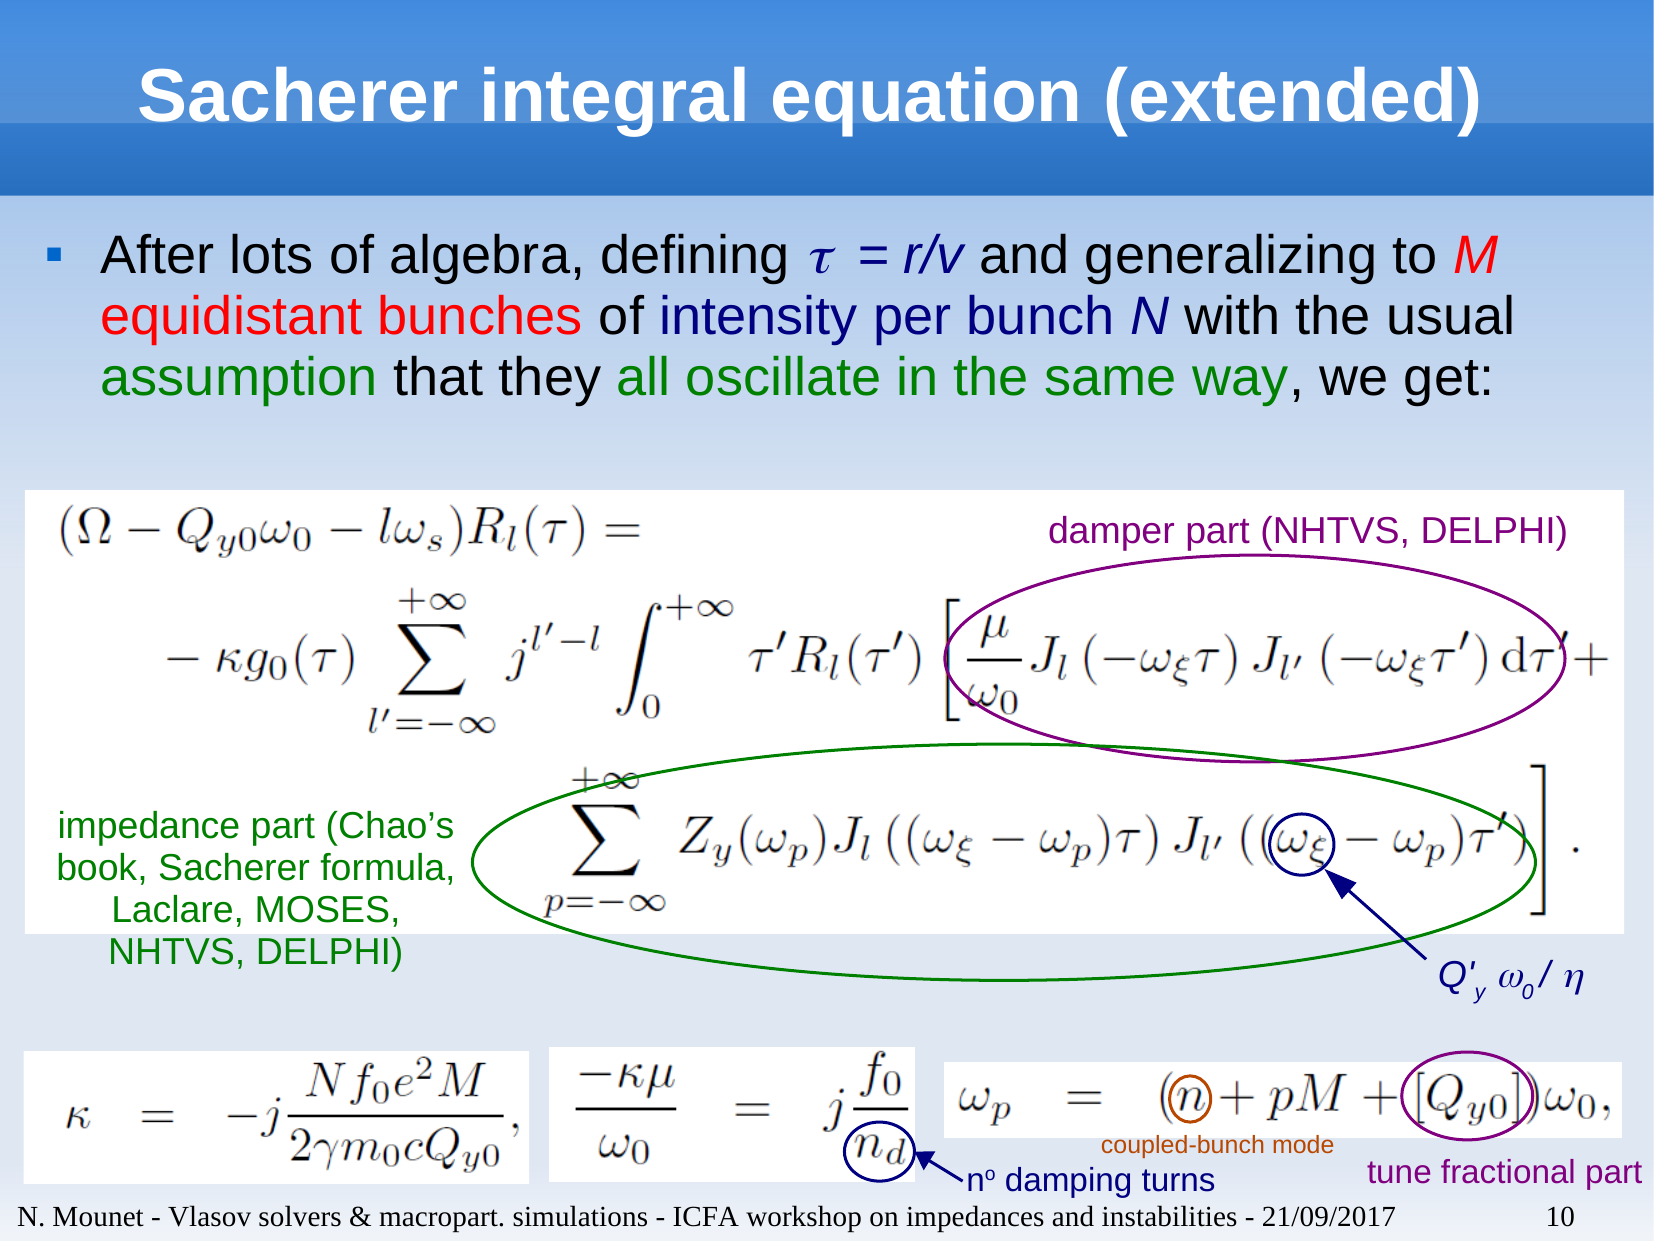

Sacherer integral equation (extended)
# After lots of algebra, defining t = r/v and generalizing to M equidistant bunches of intensity per bunch N with the usual assumption that they all oscillate in the same way, we get:
damper part (NHTVS, DELPHI)
impedance part (Chao’s book, Sacherer formula, Laclare, MOSES, NHTVS, DELPHI)
Q'y w0 / h
coupled-bunch mode
tune fractional part
no damping turns
N. Mounet - Vlasov solvers & macropart. simulations - ICFA workshop on impedances and instabilities - 21/09/2017
10